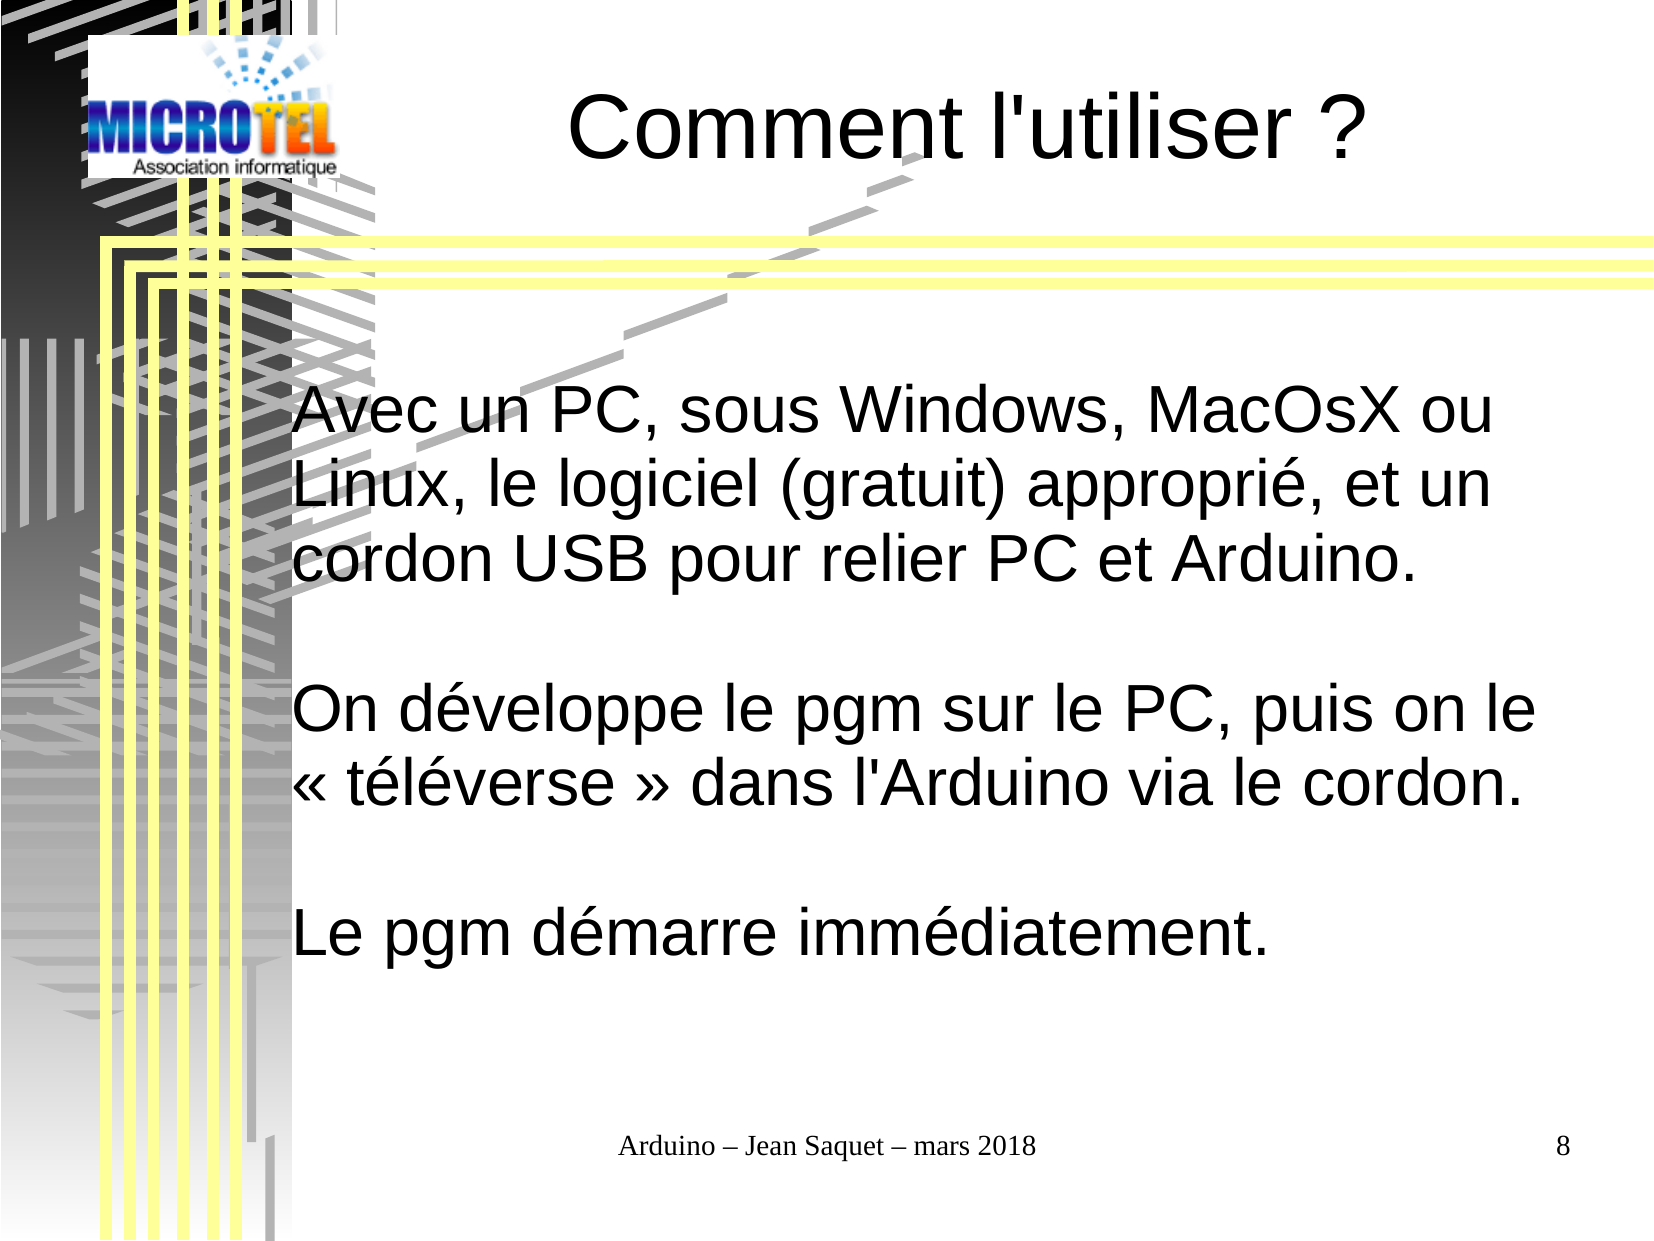

# Comment l'utiliser ?
Avec un PC, sous Windows, MacOsX ou Linux, le logiciel (gratuit) approprié, et un cordon USB pour relier PC et Arduino.
On développe le pgm sur le PC, puis on le « téléverse » dans l'Arduino via le cordon.
Le pgm démarre immédiatement.
8